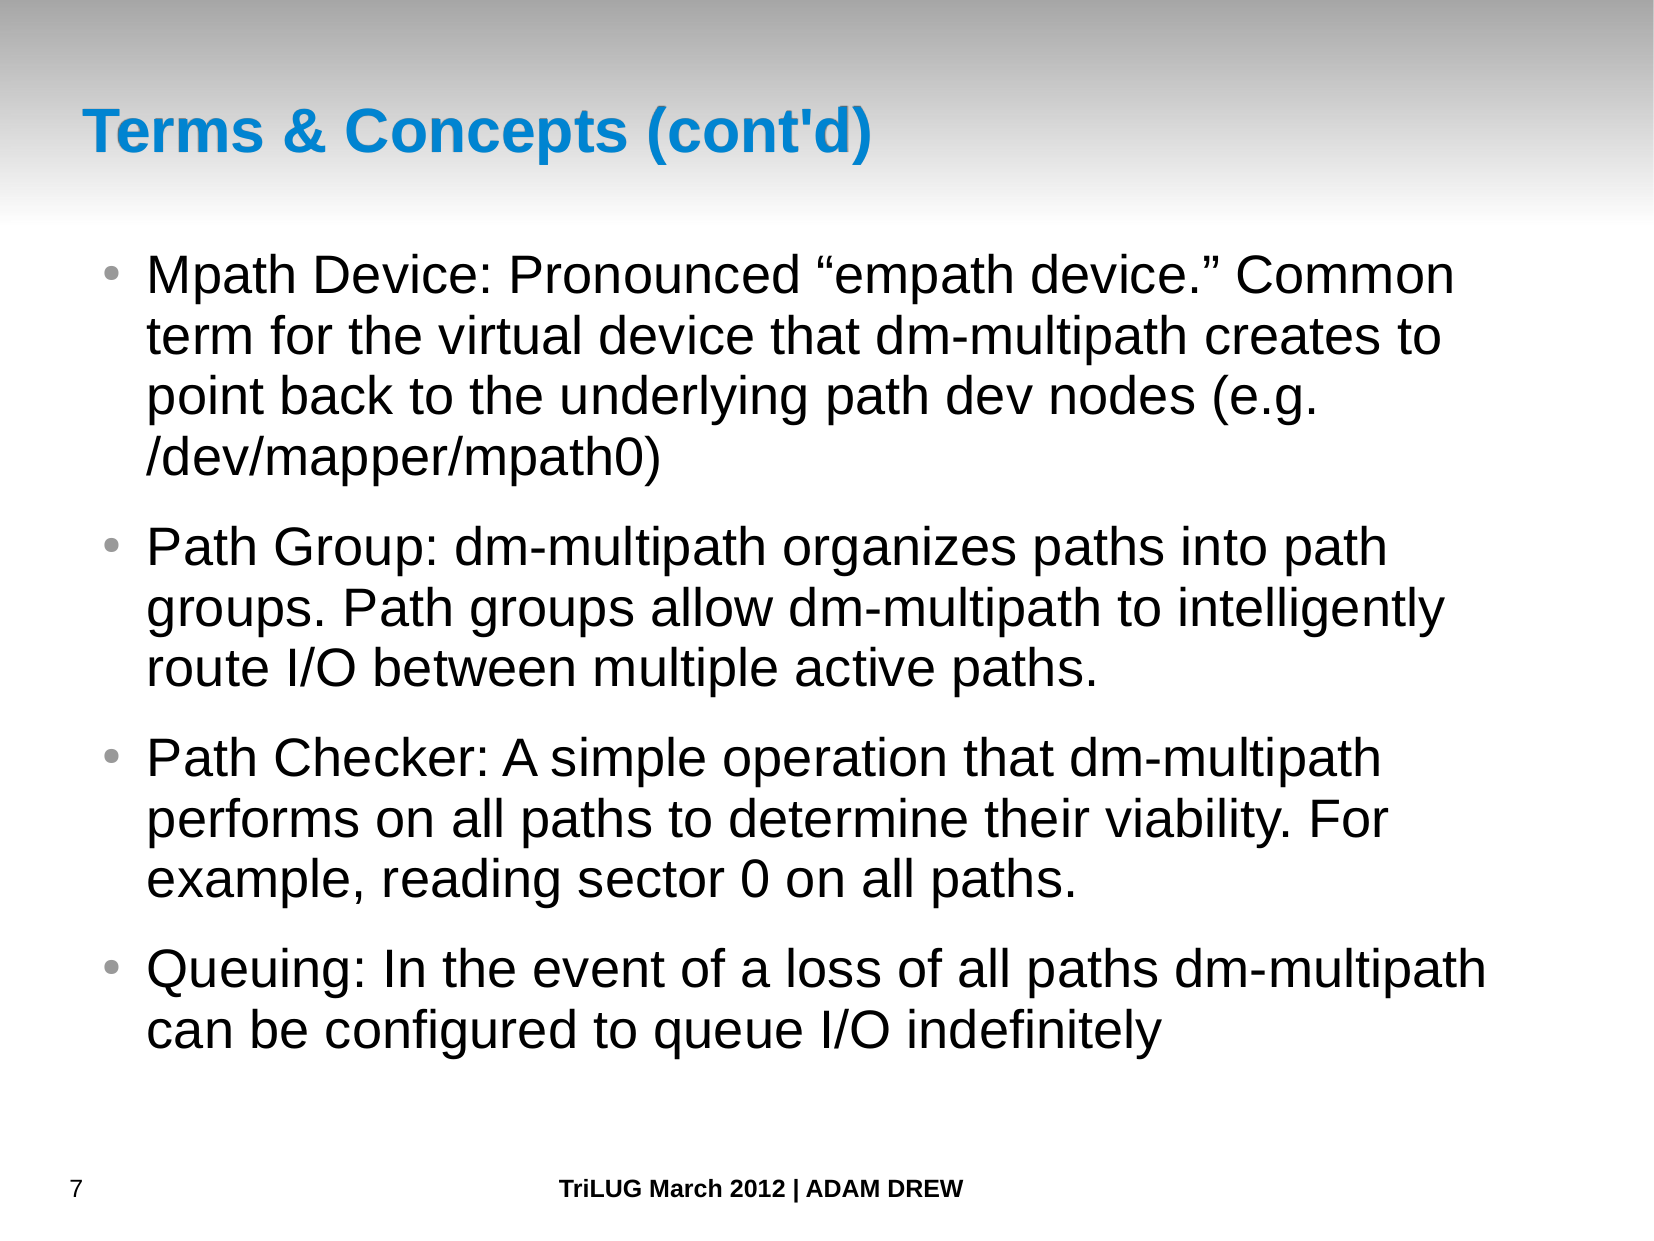

# Terms & Concepts (cont'd)
Mpath Device: Pronounced “empath device.” Common term for the virtual device that dm-multipath creates to point back to the underlying path dev nodes (e.g. /dev/mapper/mpath0)
Path Group: dm-multipath organizes paths into path groups. Path groups allow dm-multipath to intelligently route I/O between multiple active paths.
Path Checker: A simple operation that dm-multipath performs on all paths to determine their viability. For example, reading sector 0 on all paths.
Queuing: In the event of a loss of all paths dm-multipath can be configured to queue I/O indefinitely